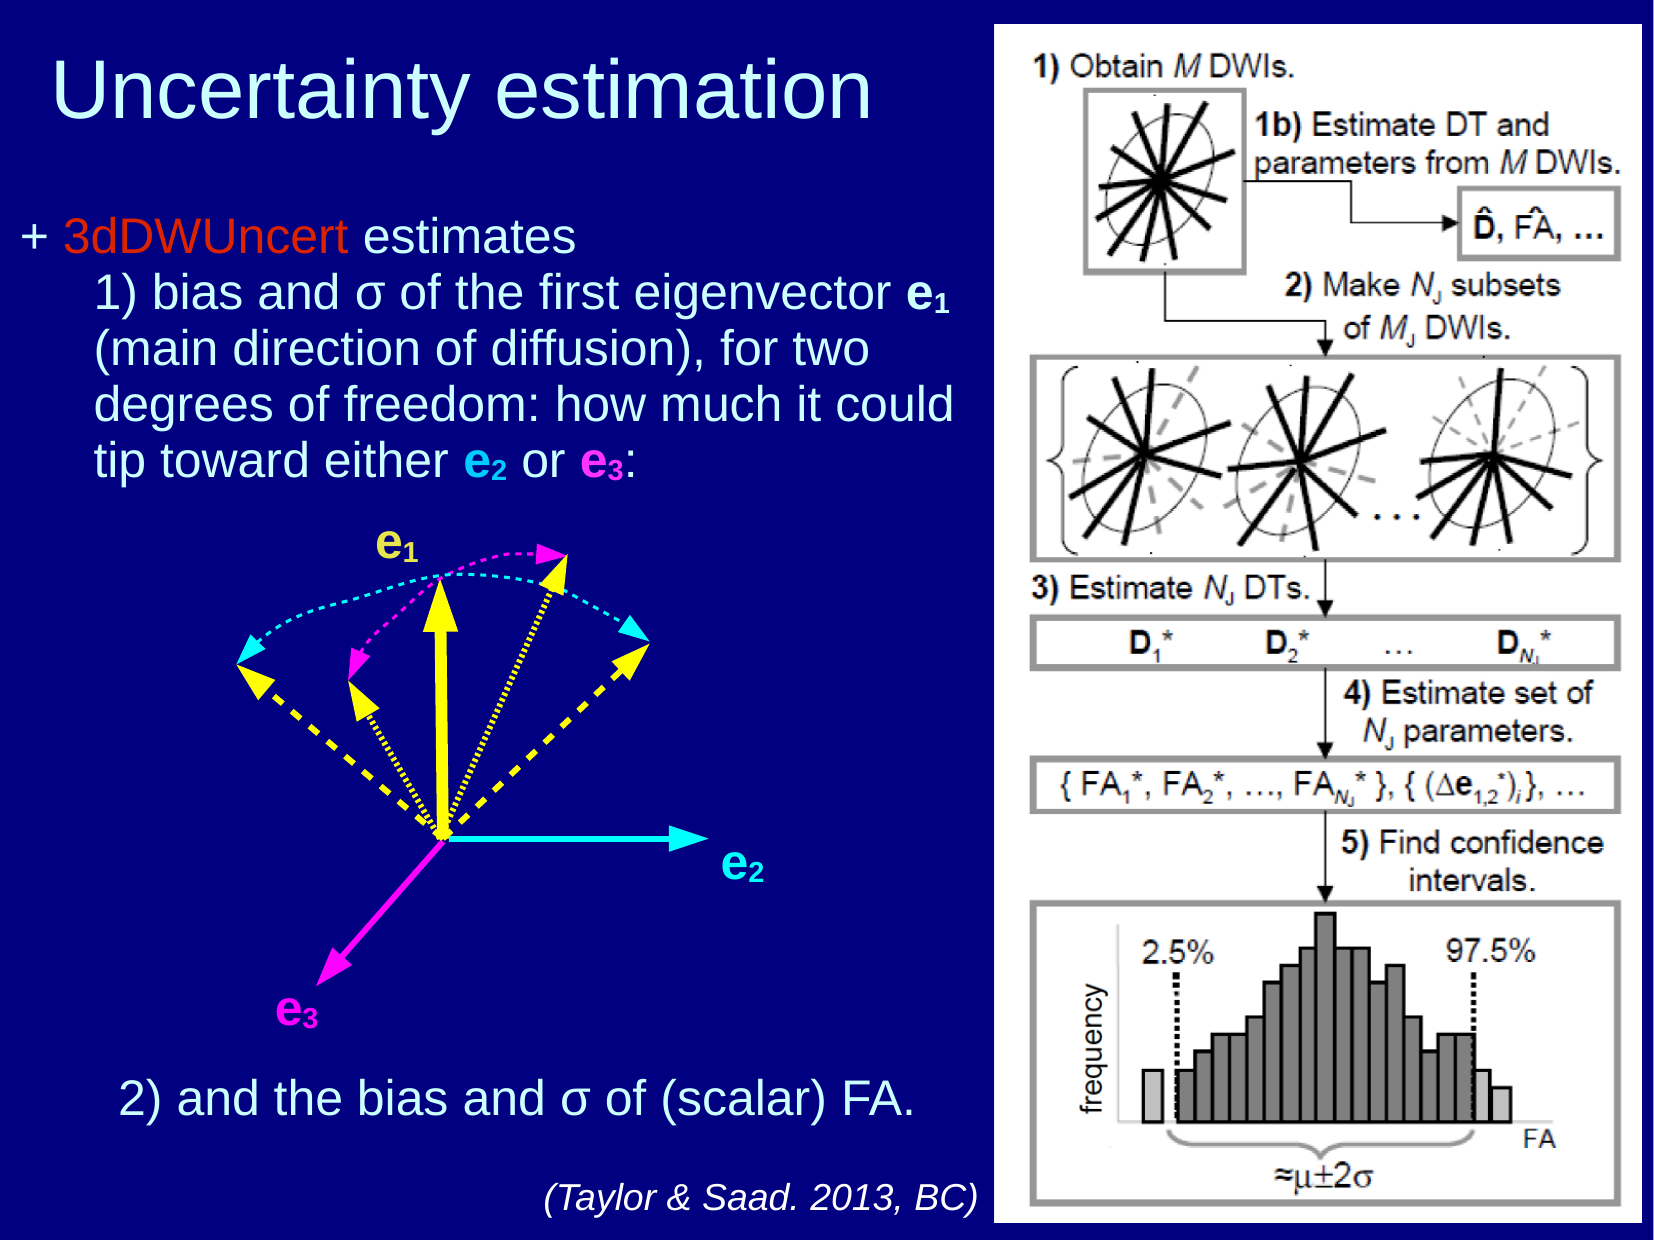

# Uncertainty estimation
+ 3dDWUncert estimates
	1) bias and σ of the first eigenvector e1
	(main direction of diffusion), for two
	degrees of freedom: how much it could
	tip toward either e2 or e3:
e1
e2
e3
2) and the bias and σ of (scalar) FA.
(Taylor & Saad. 2013, BC)